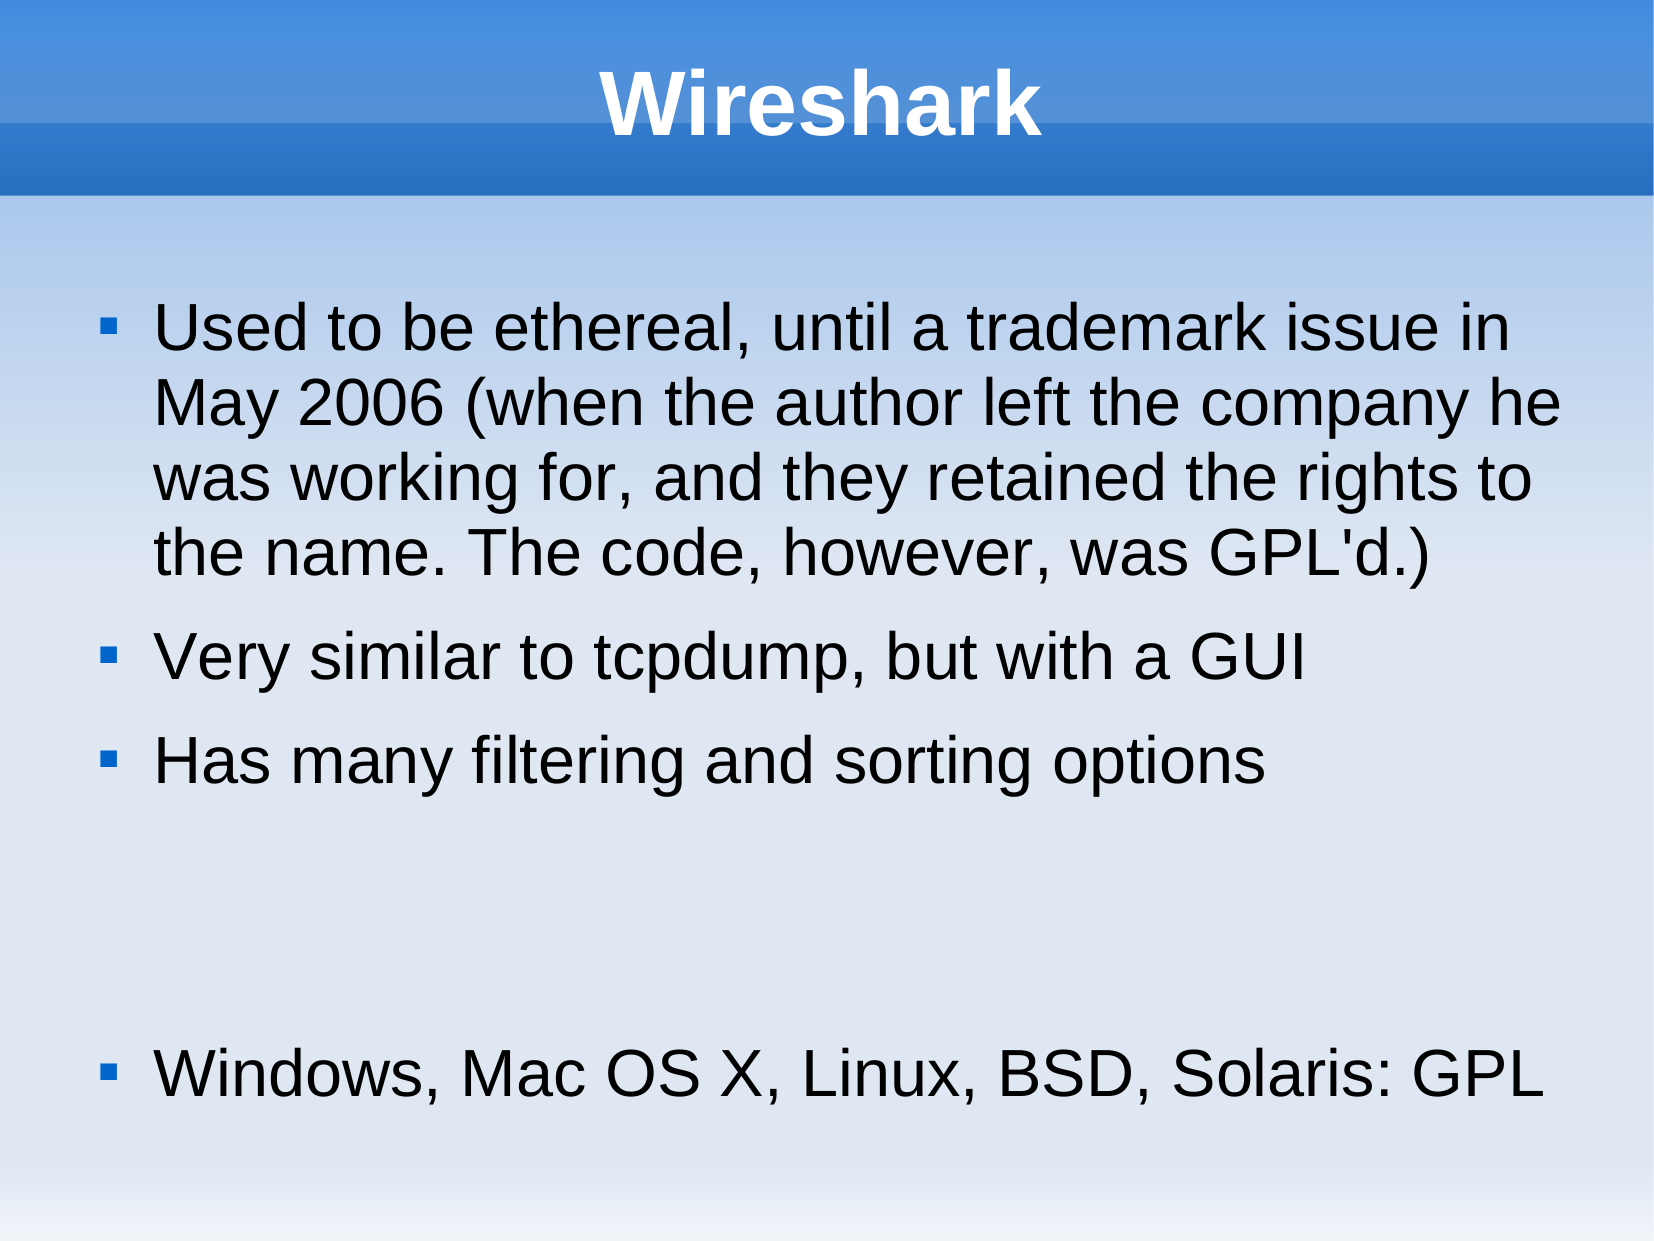

# Wireshark
Used to be ethereal, until a trademark issue in May 2006 (when the author left the company he was working for, and they retained the rights to the name. The code, however, was GPL'd.)
Very similar to tcpdump, but with a GUI
Has many filtering and sorting options
Windows, Mac OS X, Linux, BSD, Solaris: GPL